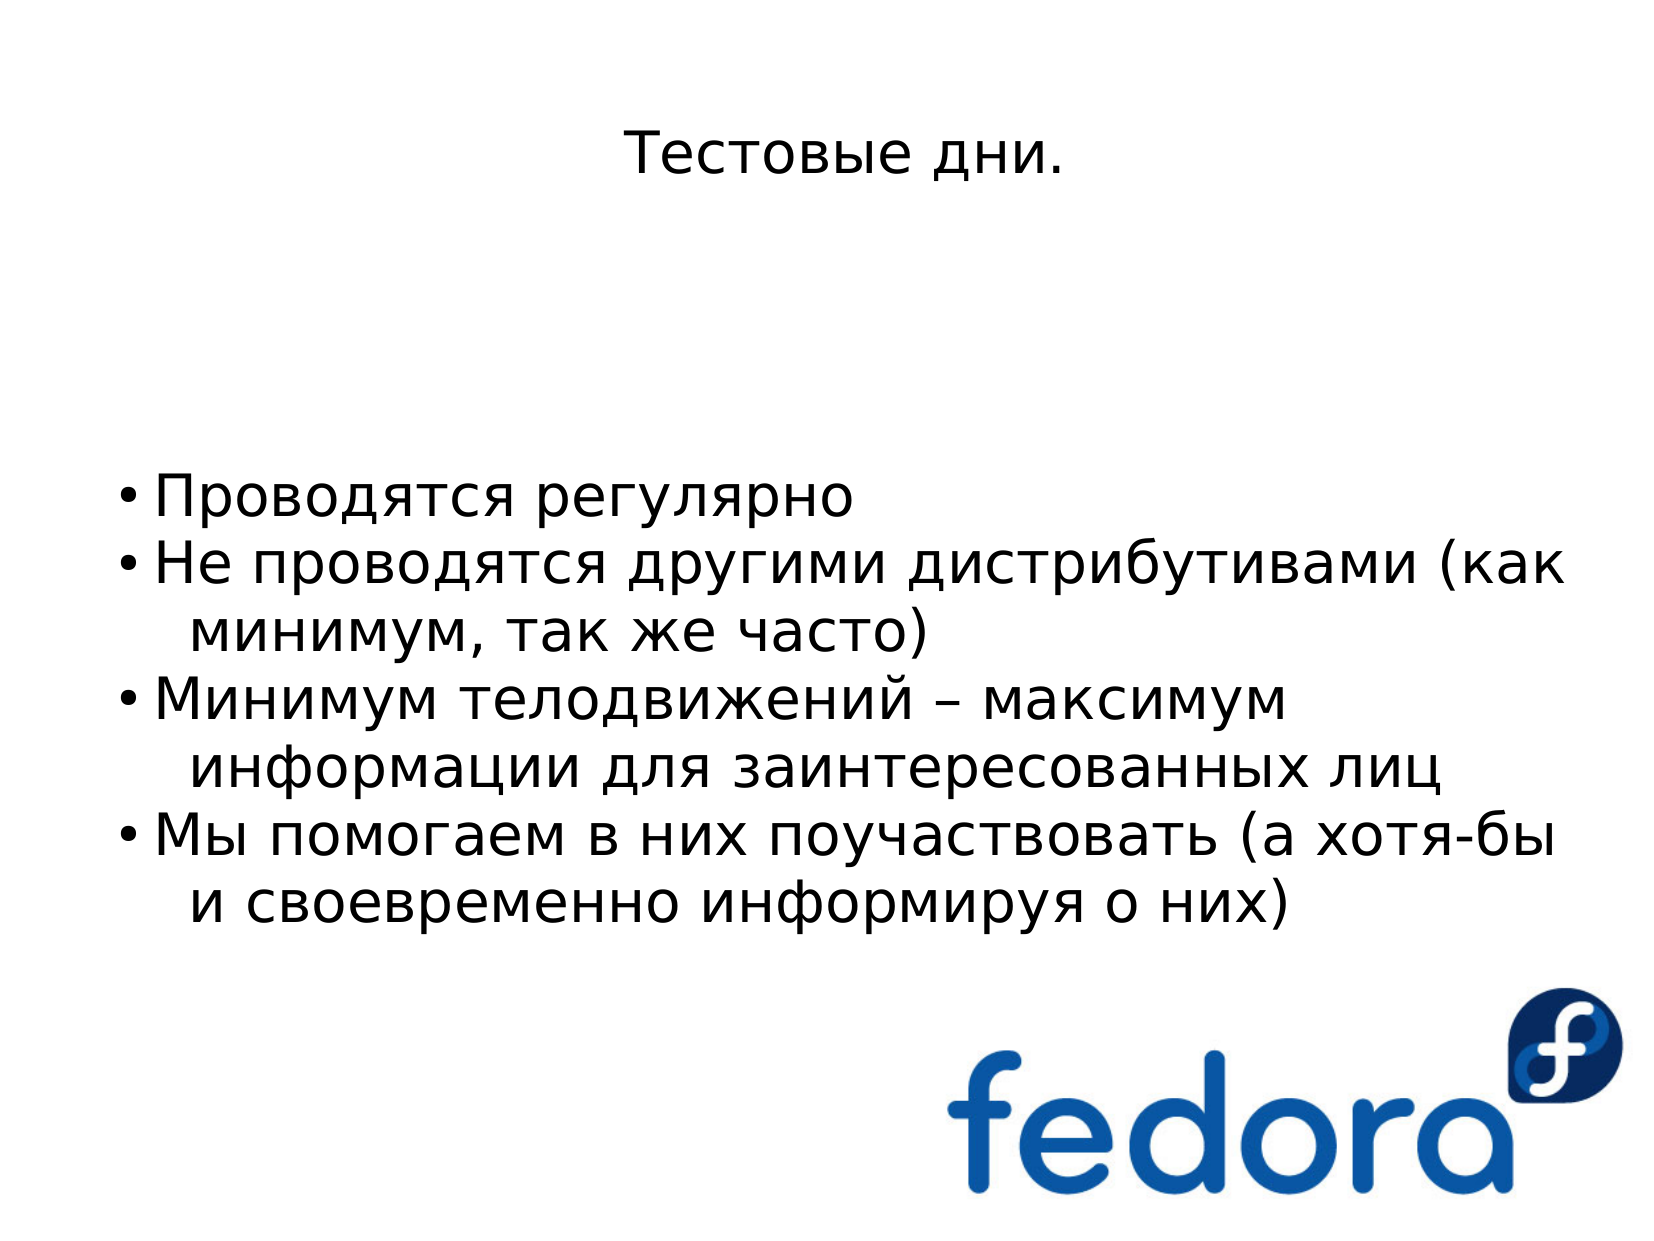

# Тестовые дни.
Проводятся регулярно
Не проводятся другими дистрибутивами (как минимум, так же часто)
Минимум телодвижений – максимум информации для заинтересованных лиц
Мы помогаем в них поучаствовать (а хотя-бы и своевременно информируя о них)